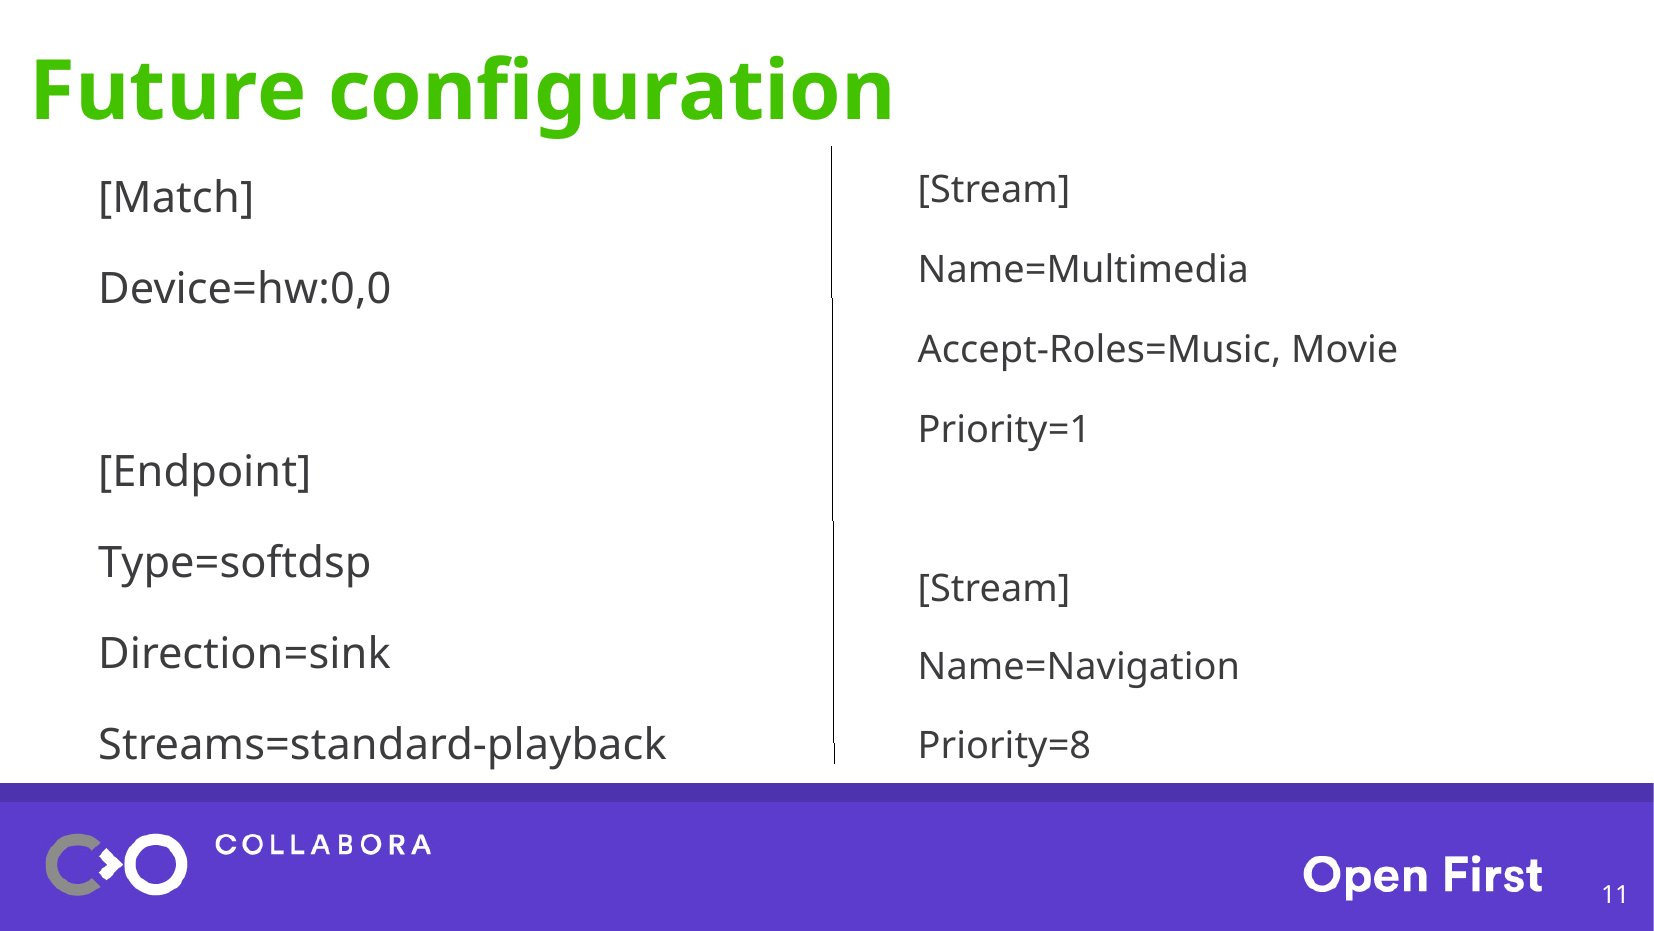

# Future configuration
[Match]
Device=hw:0,0
[Endpoint]
Type=softdsp
Direction=sink
Streams=standard-playback
[Stream]
Name=Multimedia
Accept-Roles=Music, Movie
Priority=1
[Stream]
Name=Navigation
Priority=8